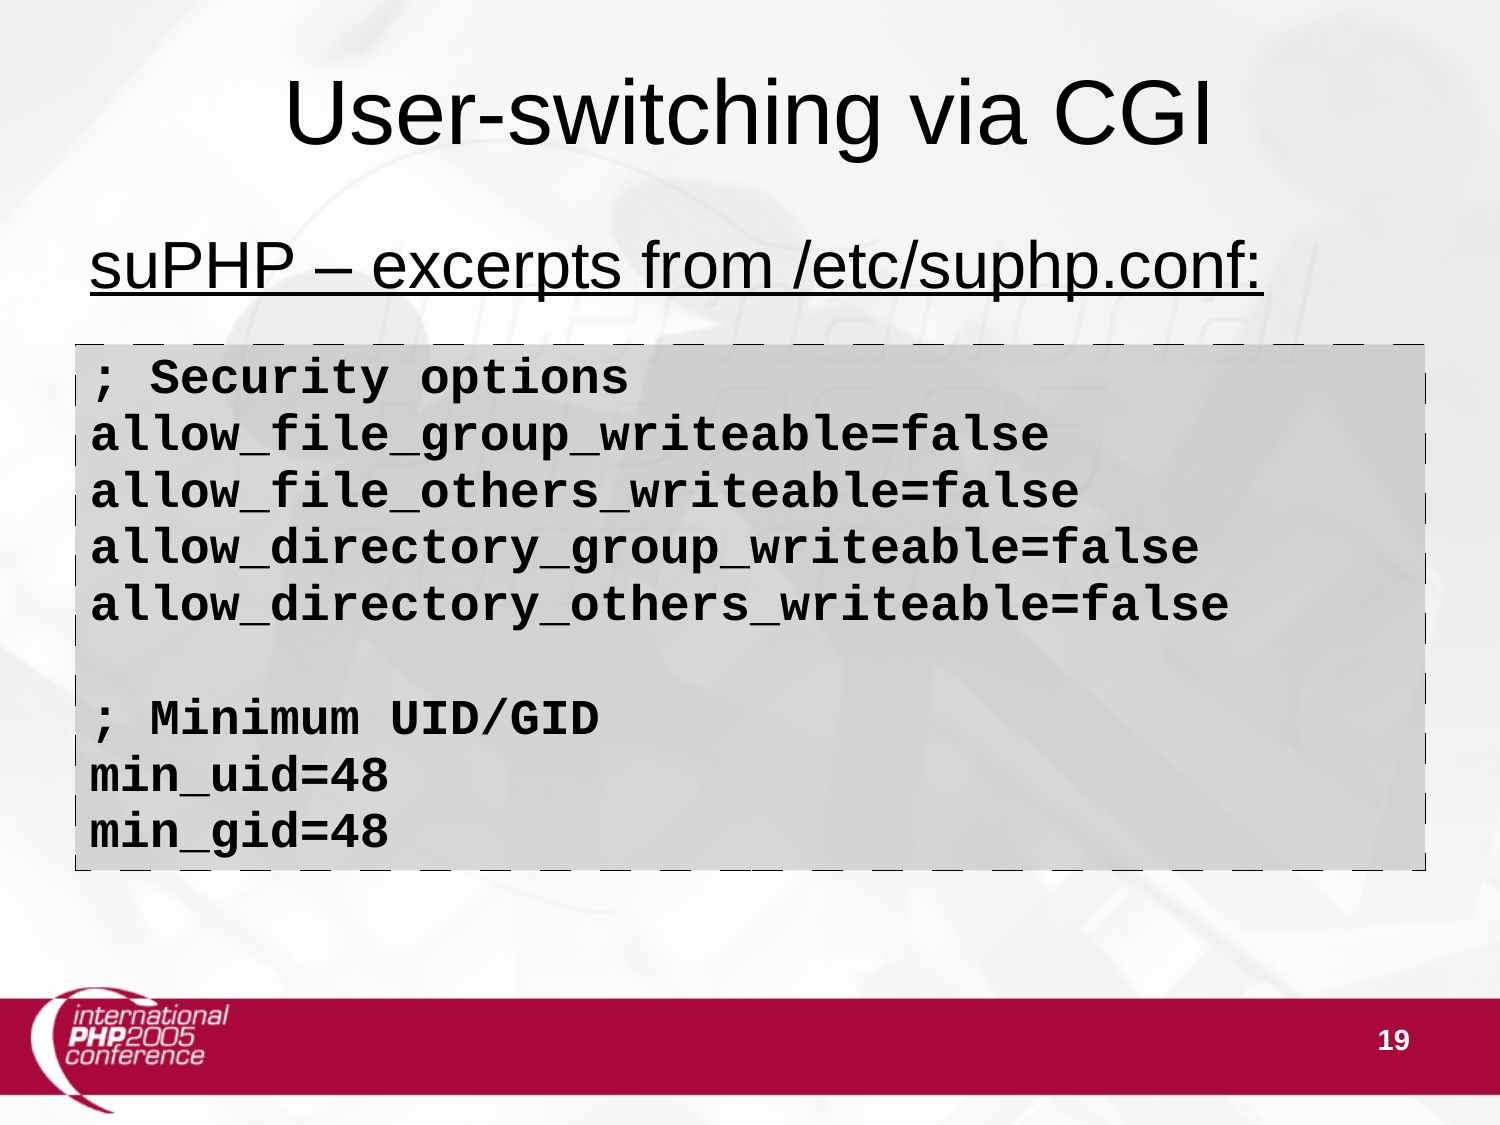

# User-switching via CGI
suPHP – excerpts from /etc/suphp.conf:
; Security options
allow_file_group_writeable=false
allow_file_others_writeable=false
allow_directory_group_writeable=false
allow_directory_others_writeable=false
; Minimum UID/GID
min_uid=48
min_gid=48
19